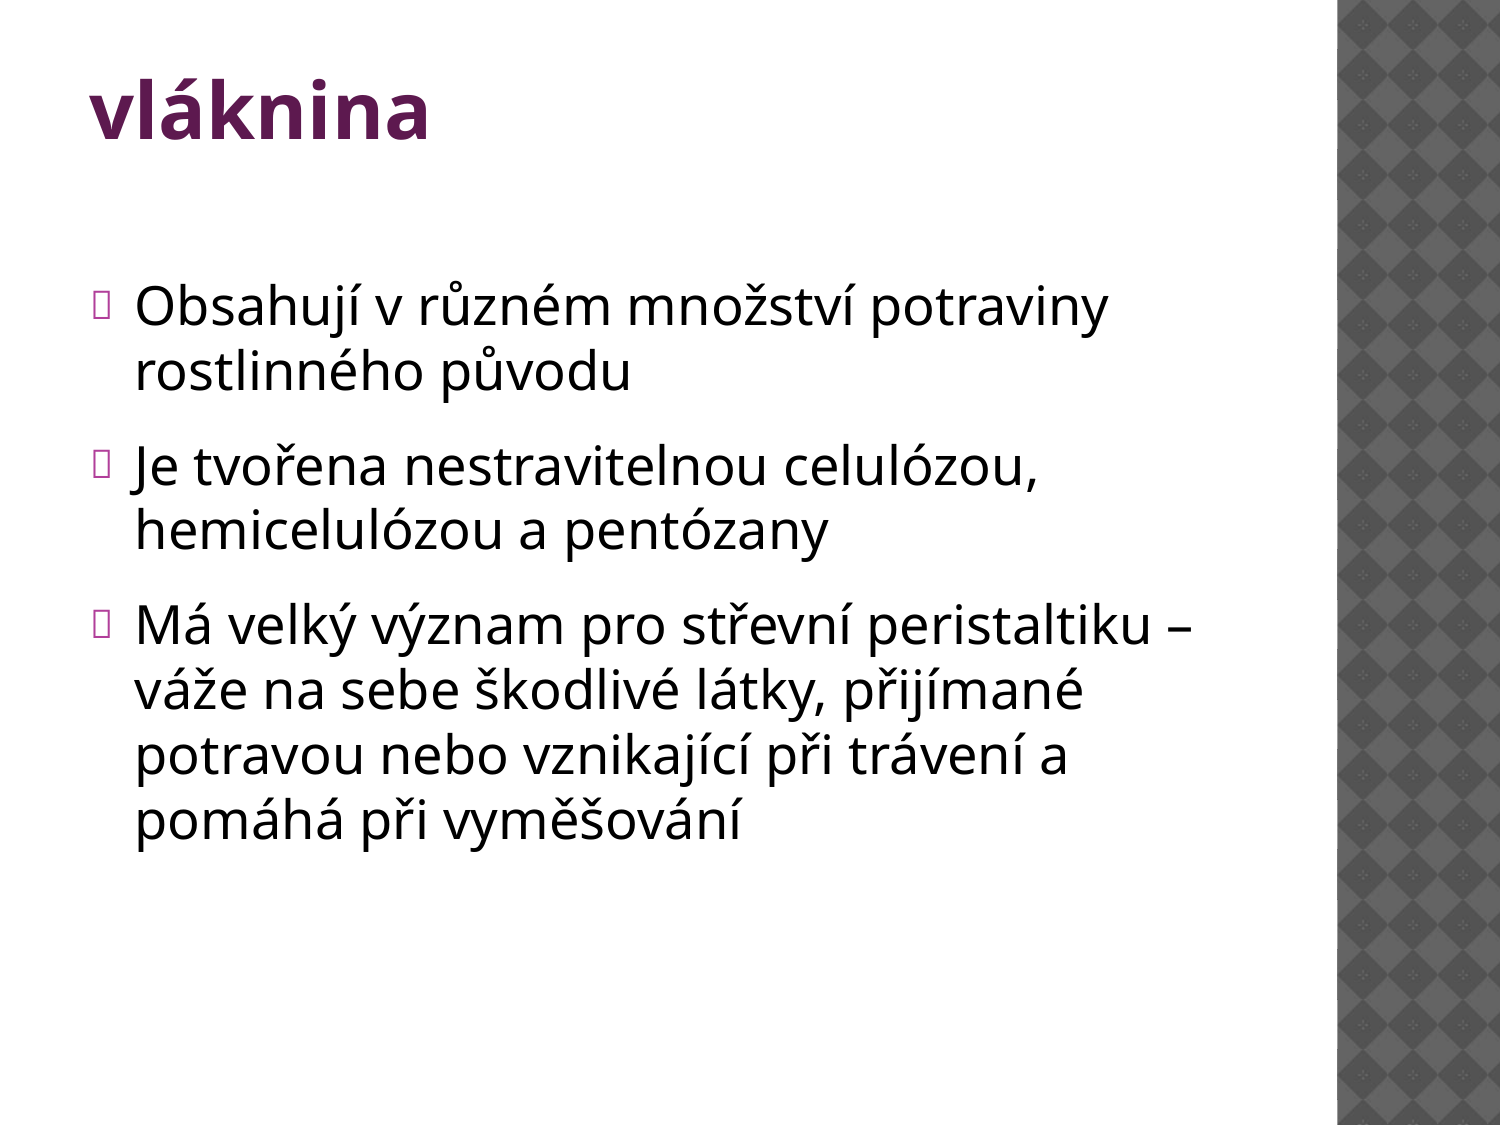

# vláknina
Obsahují v různém množství potraviny rostlinného původu
Je tvořena nestravitelnou celulózou, hemicelulózou a pentózany
Má velký význam pro střevní peristaltiku – váže na sebe škodlivé látky, přijímané potravou nebo vznikající při trávení a pomáhá při vyměšování